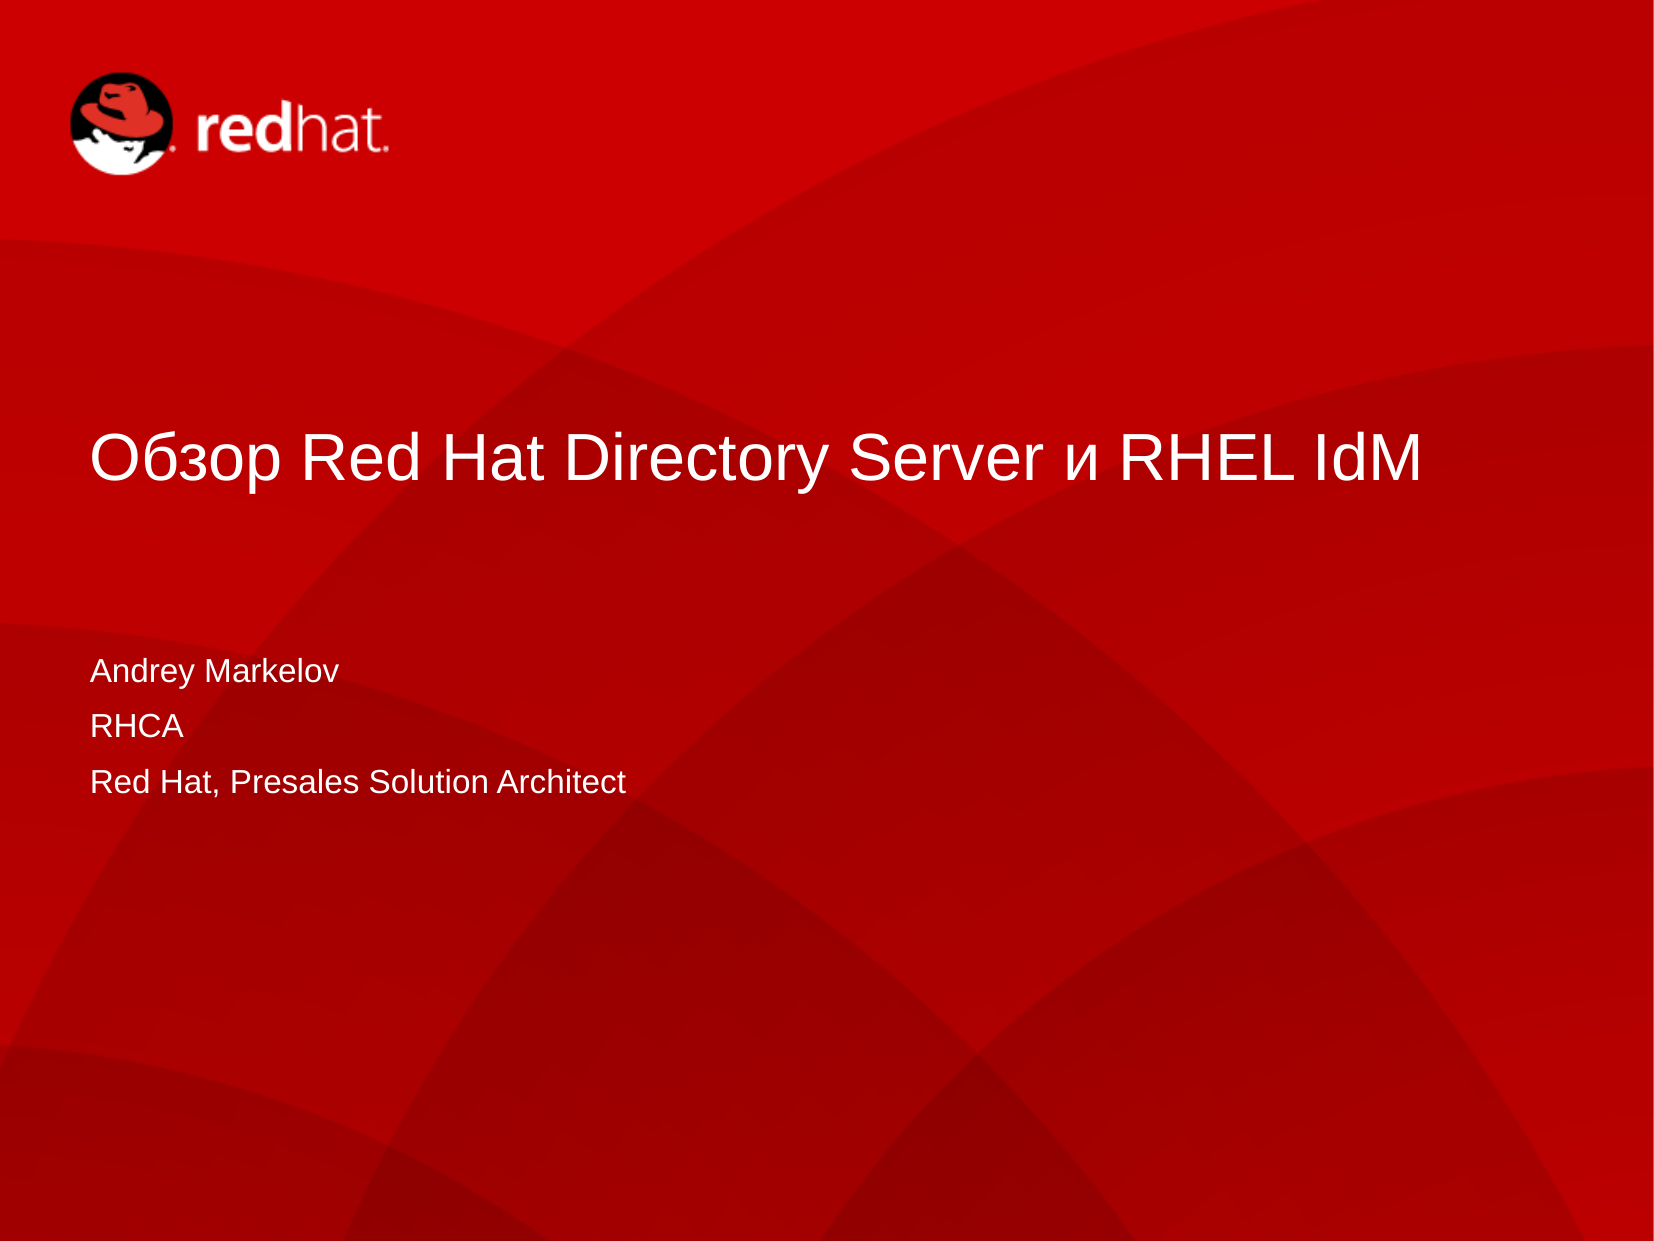

Обзор Red Hat Directory Server и RHEL IdM
Andrey Markelov
RHCA
Red Hat, Presales Solution Architect